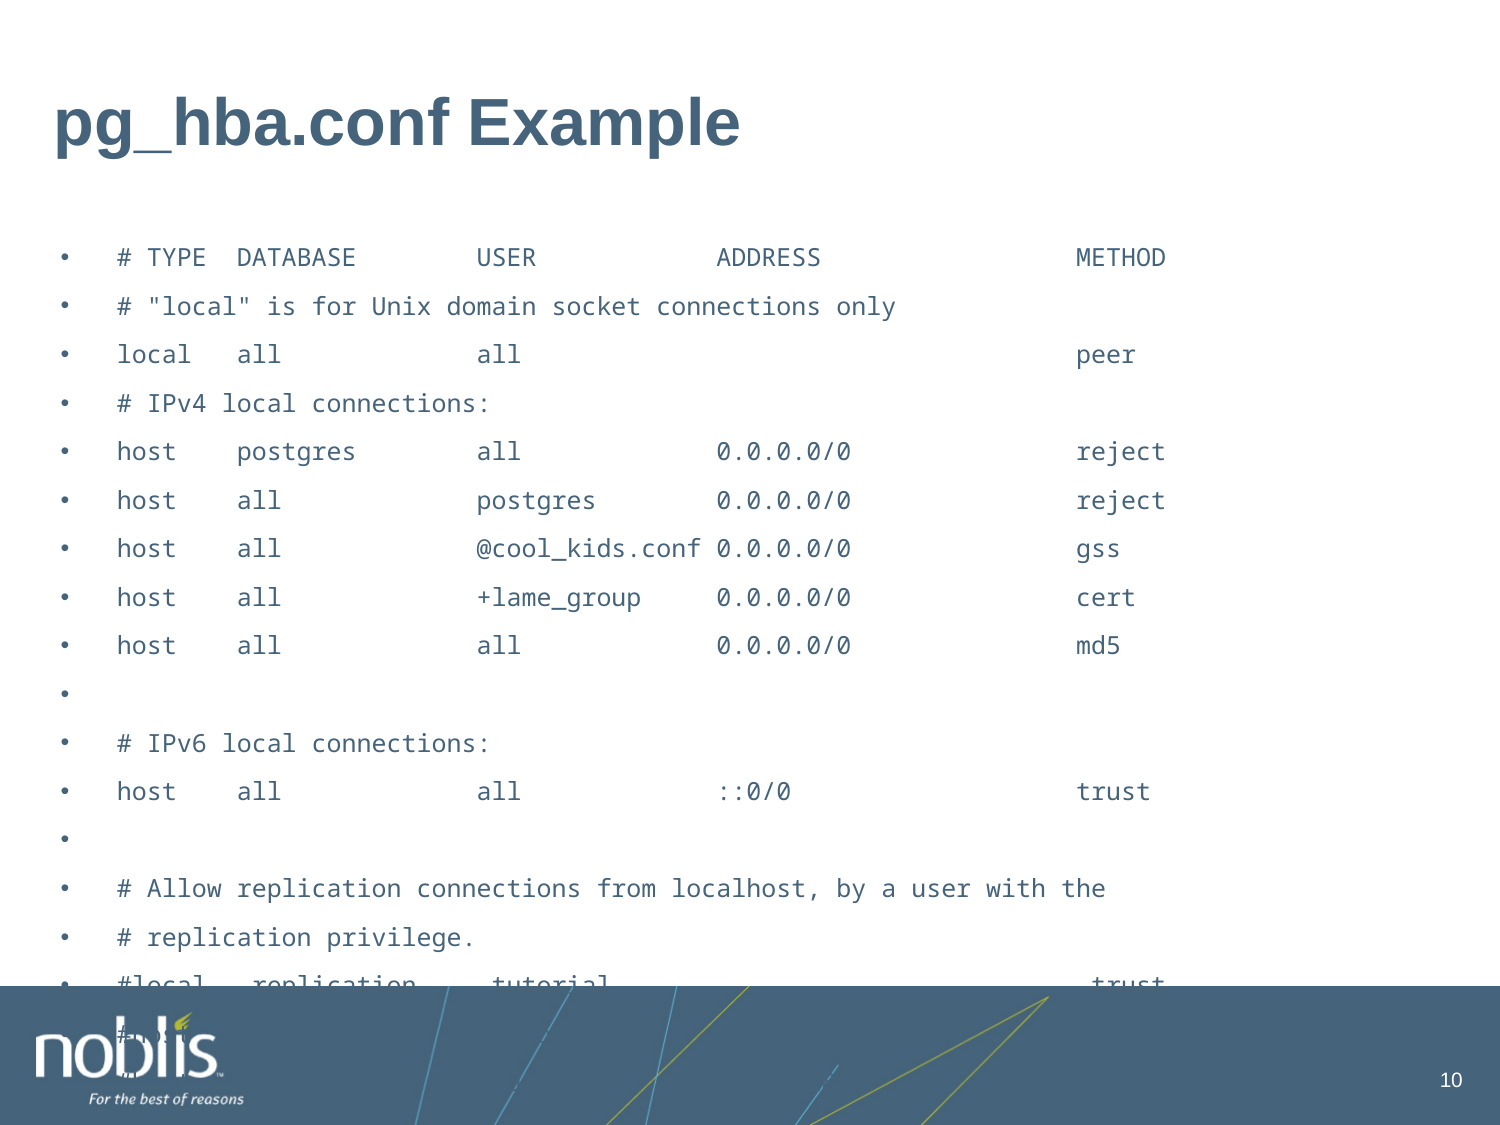

# pg_hba.conf Example
# TYPE DATABASE USER ADDRESS METHOD
# "local" is for Unix domain socket connections only
local all all peer
# IPv4 local connections:
host postgres all 0.0.0.0/0 reject
host all postgres 0.0.0.0/0 reject
host all @cool_kids.conf 0.0.0.0/0 gss
host all +lame_group 0.0.0.0/0 cert
host all all 0.0.0.0/0 md5
# IPv6 local connections:
host all all ::0/0 trust
# Allow replication connections from localhost, by a user with the
# replication privilege.
#local replication tutorial trust
#host replication tutorial 127.0.0.1/32 trust
#host replication tutorial ::1/128 trust